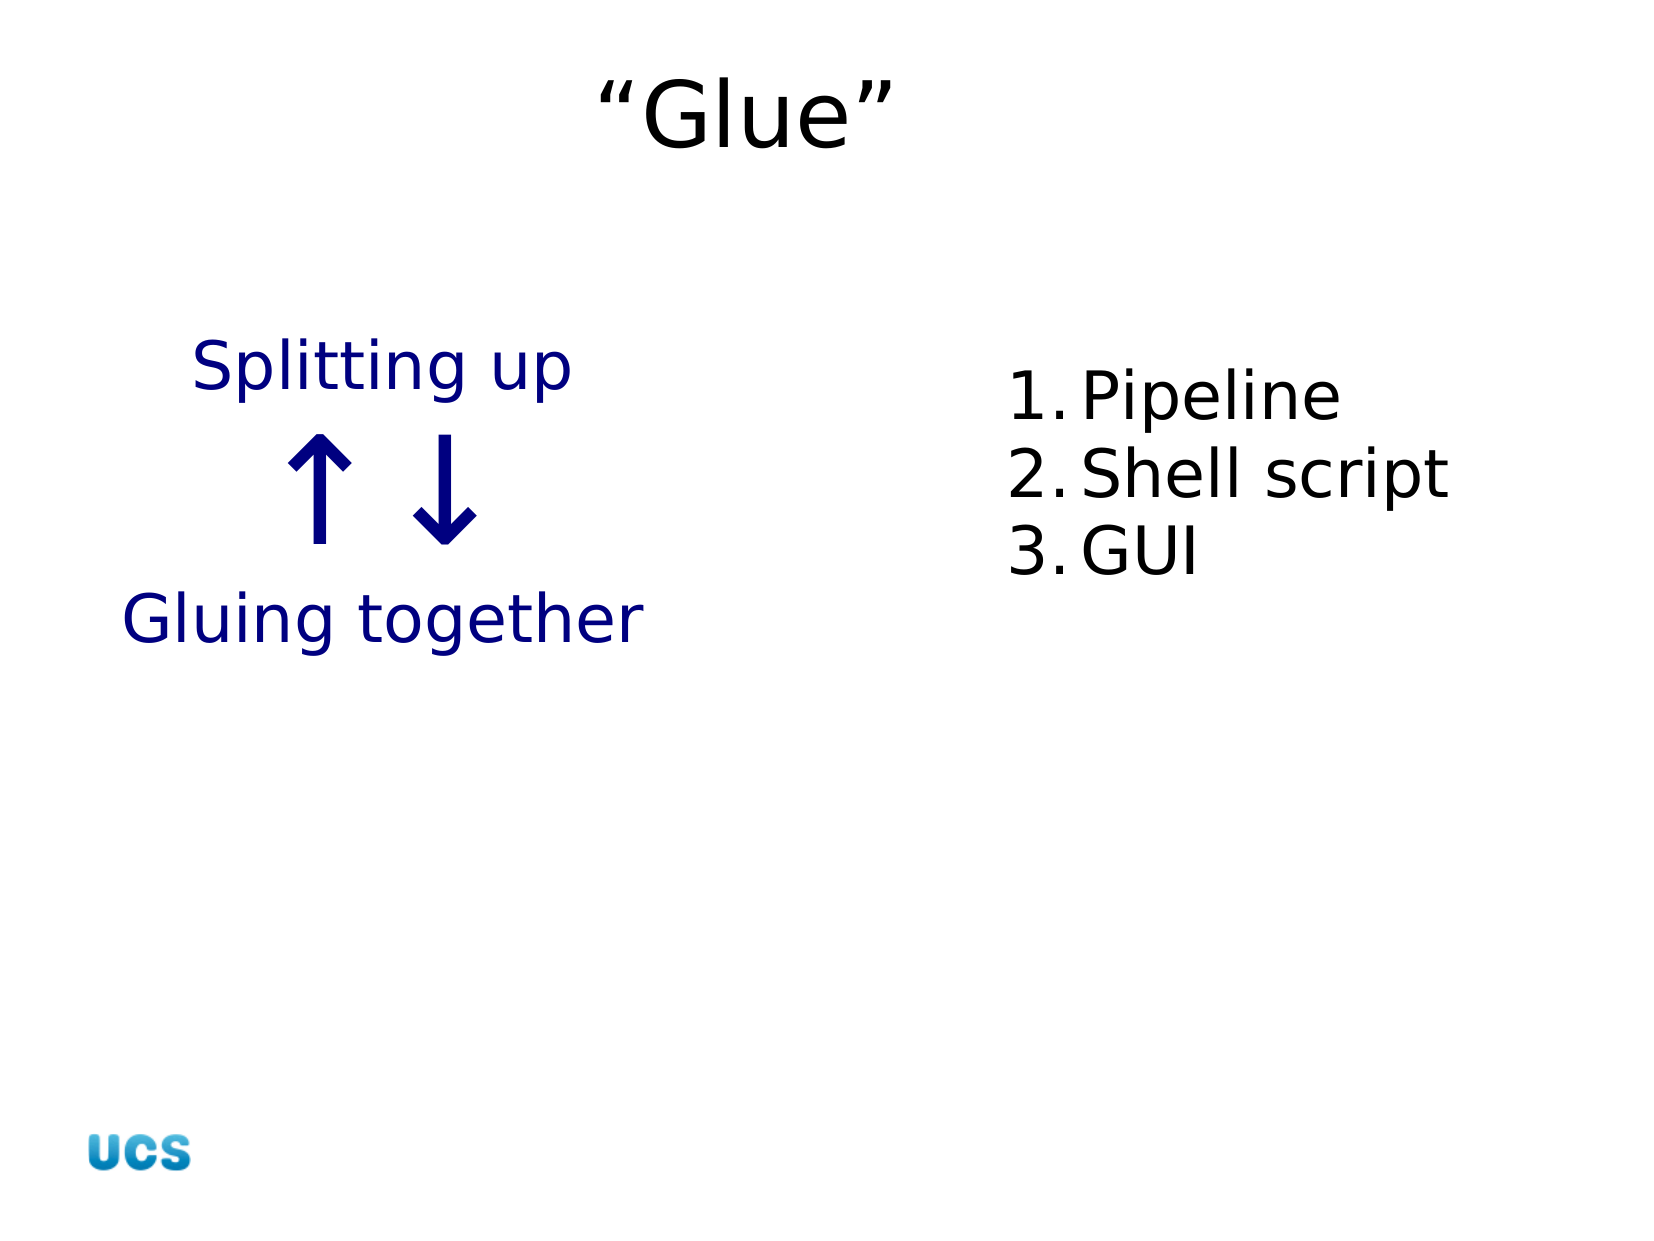

“Glue”
Splitting up
↑↓
Gluing together
	Pipeline
	Shell script
	GUI